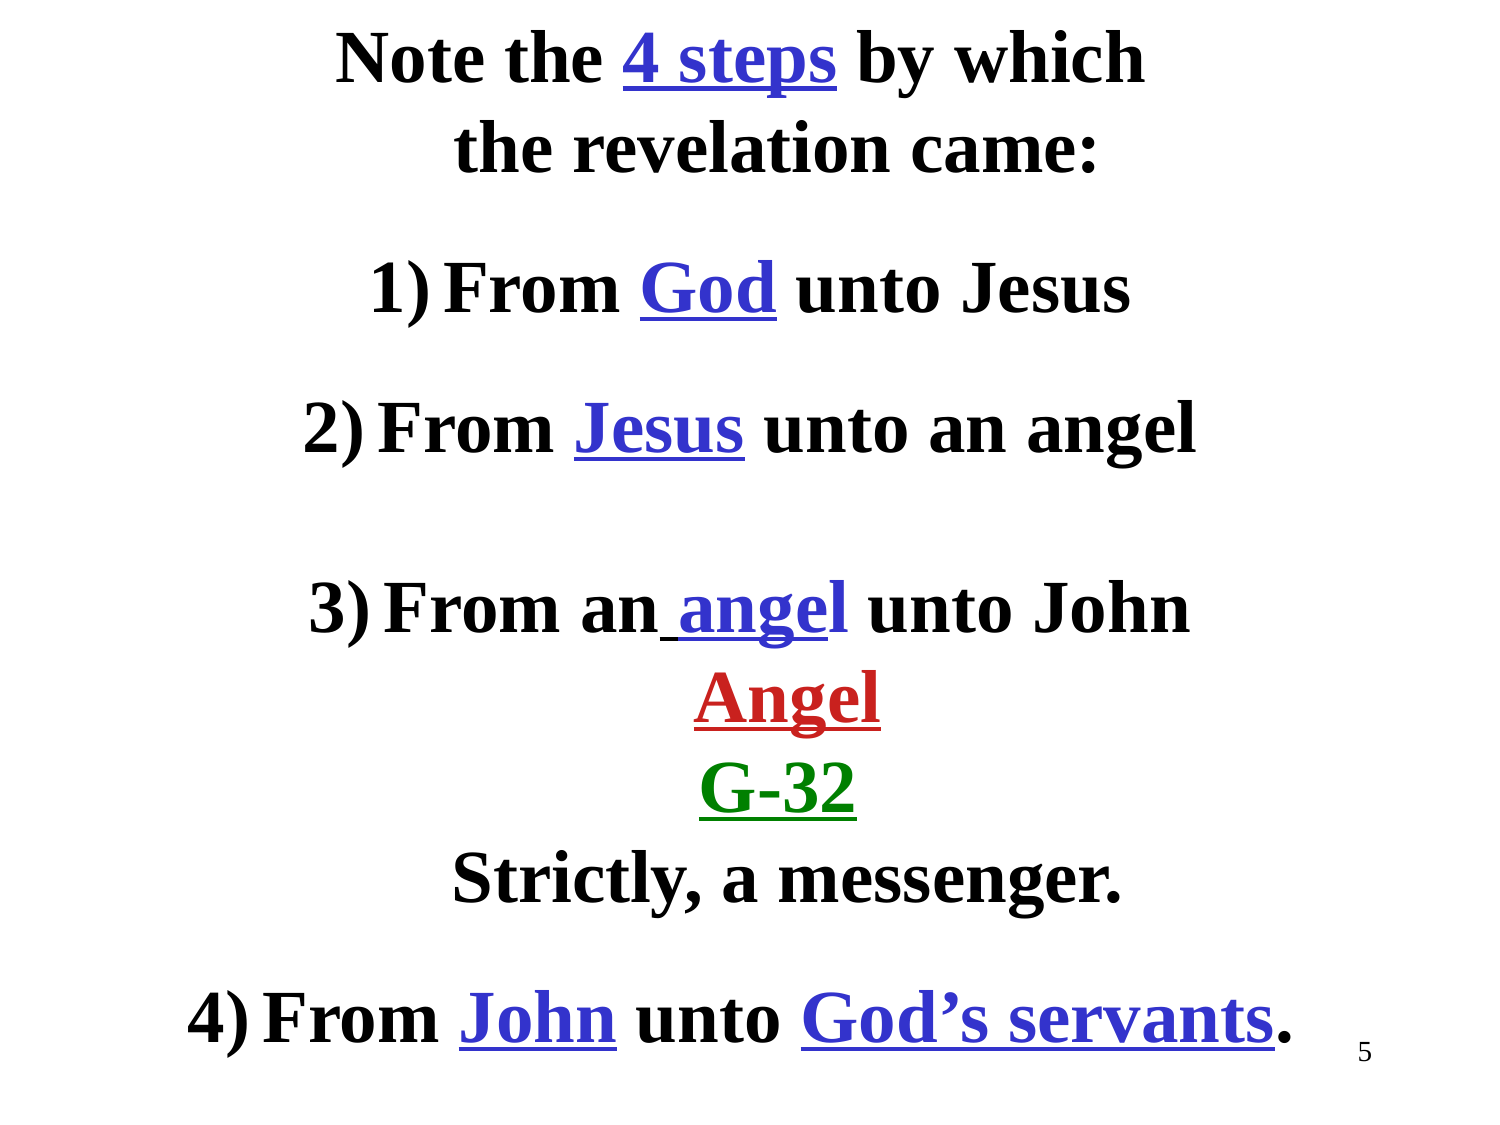

Note the 4 steps by which
the revelation came:
From God unto Jesus
From Jesus unto an angel
From an angel unto John
 Angel
G-32
Strictly, a messenger.
From John unto God’s servants.